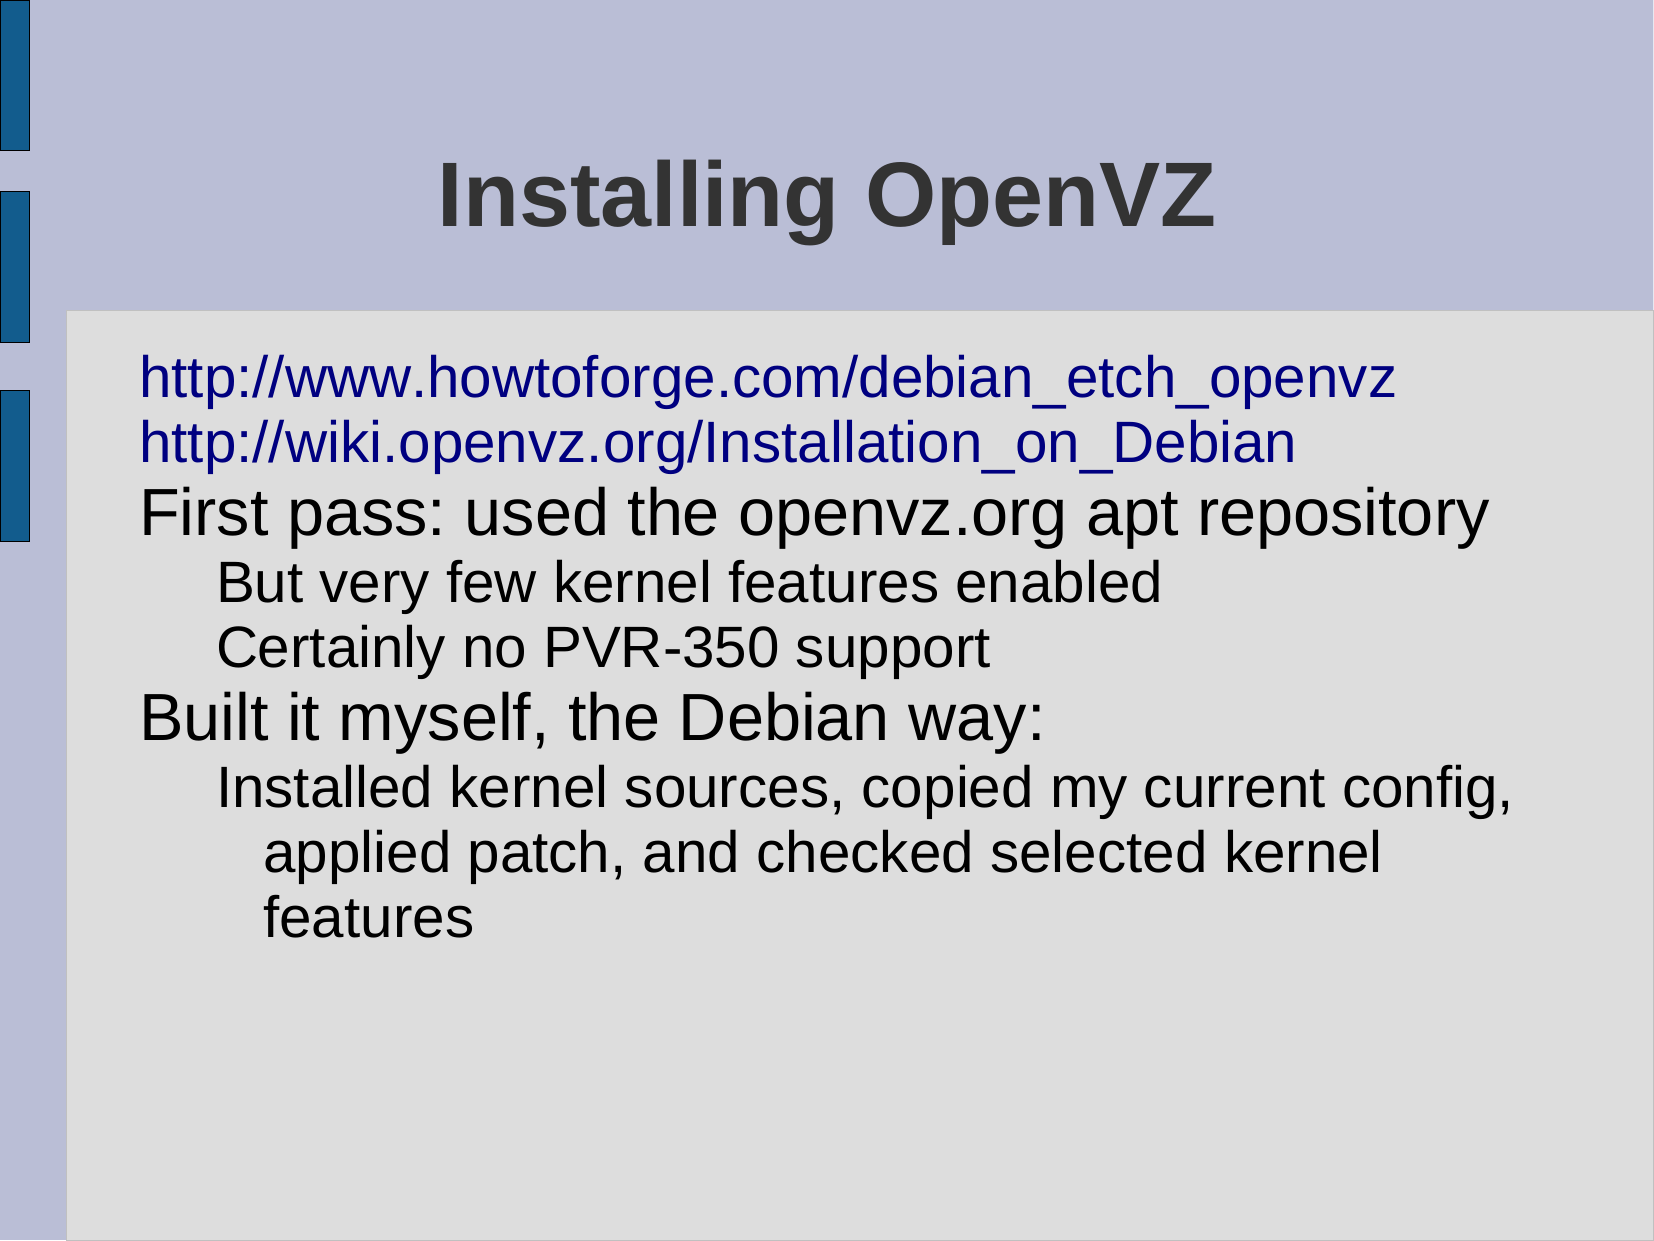

# Installing OpenVZ
http://www.howtoforge.com/debian_etch_openvz
http://wiki.openvz.org/Installation_on_Debian
First pass: used the openvz.org apt repository
But very few kernel features enabled
Certainly no PVR-350 support
Built it myself, the Debian way:
Installed kernel sources, copied my current config, applied patch, and checked selected kernel features